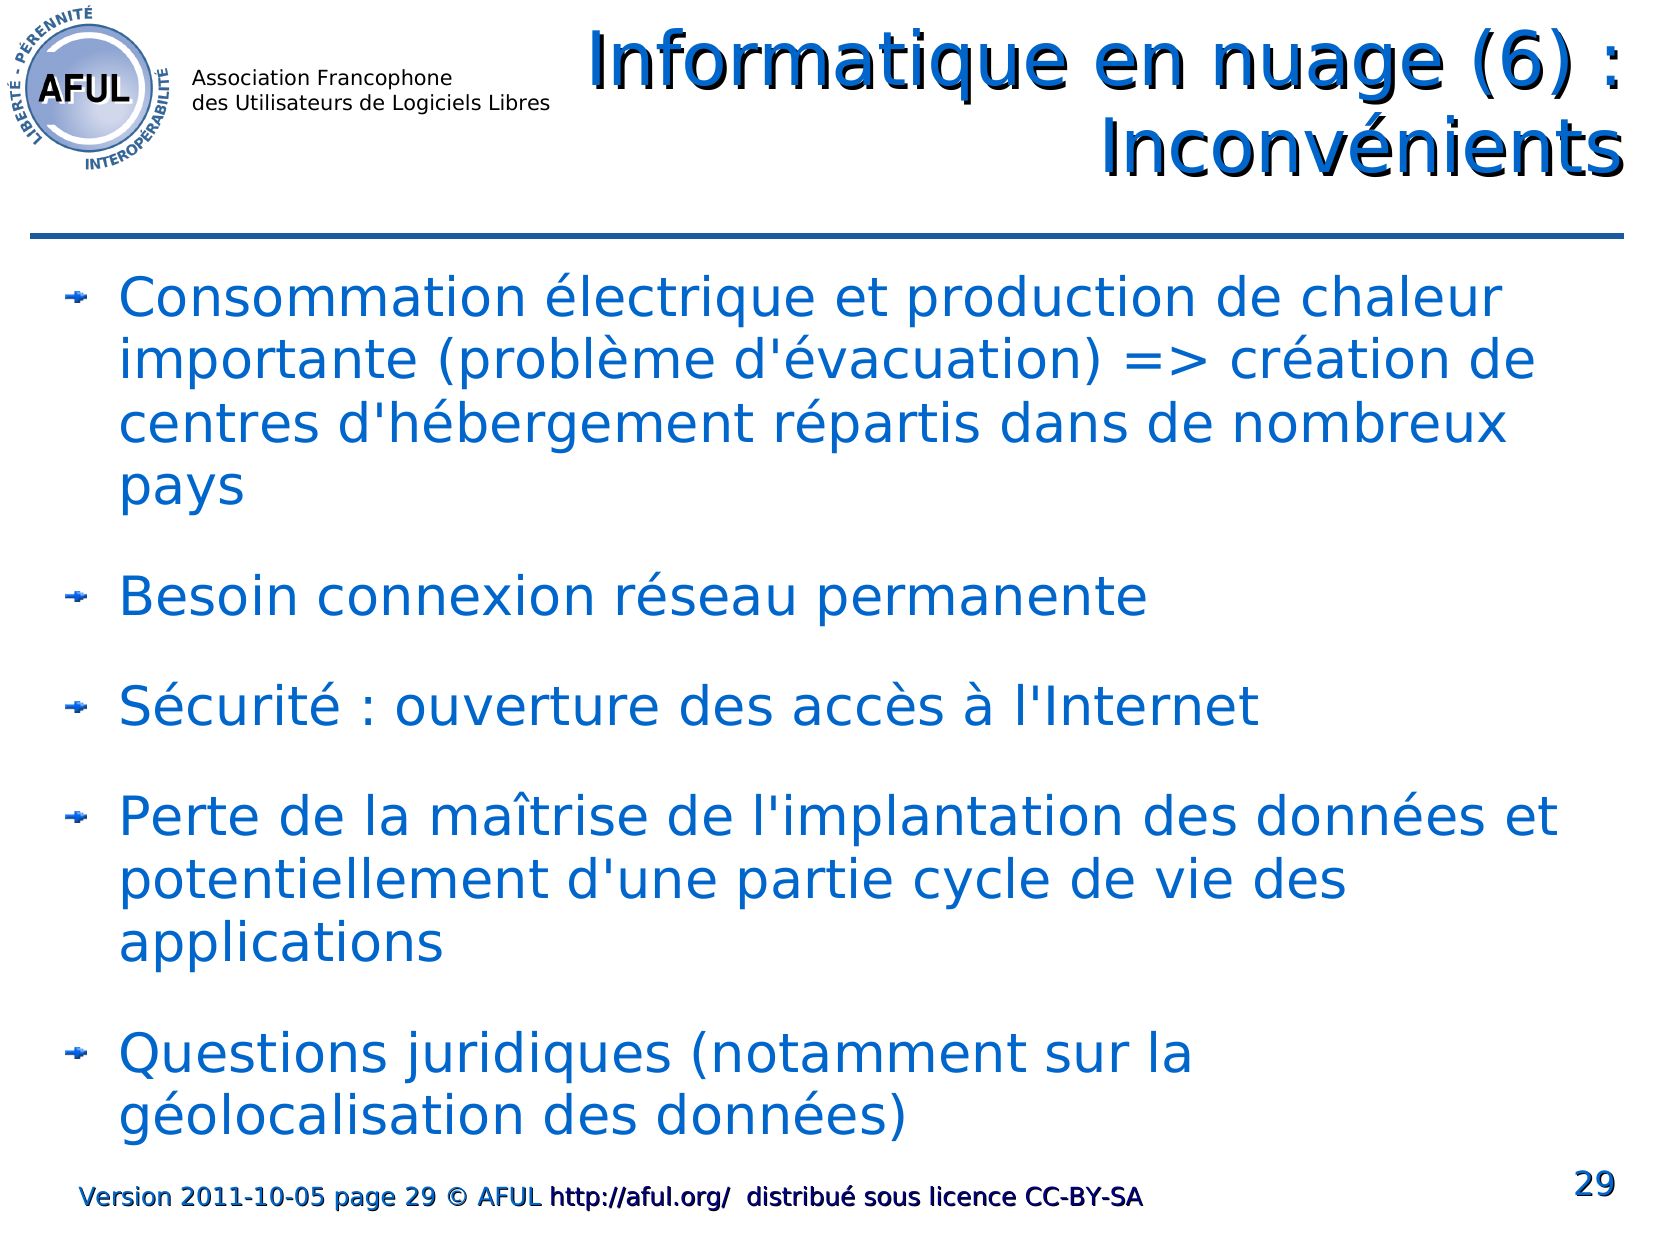

# Informatique en nuage (6) : Inconvénients
Consommation électrique et production de chaleur importante (problème d'évacuation) => création de centres d'hébergement répartis dans de nombreux pays
Besoin connexion réseau permanente
Sécurité : ouverture des accès à l'Internet
Perte de la maîtrise de l'implantation des données et potentiellement d'une partie cycle de vie des applications
Questions juridiques (notamment sur la géolocalisation des données)